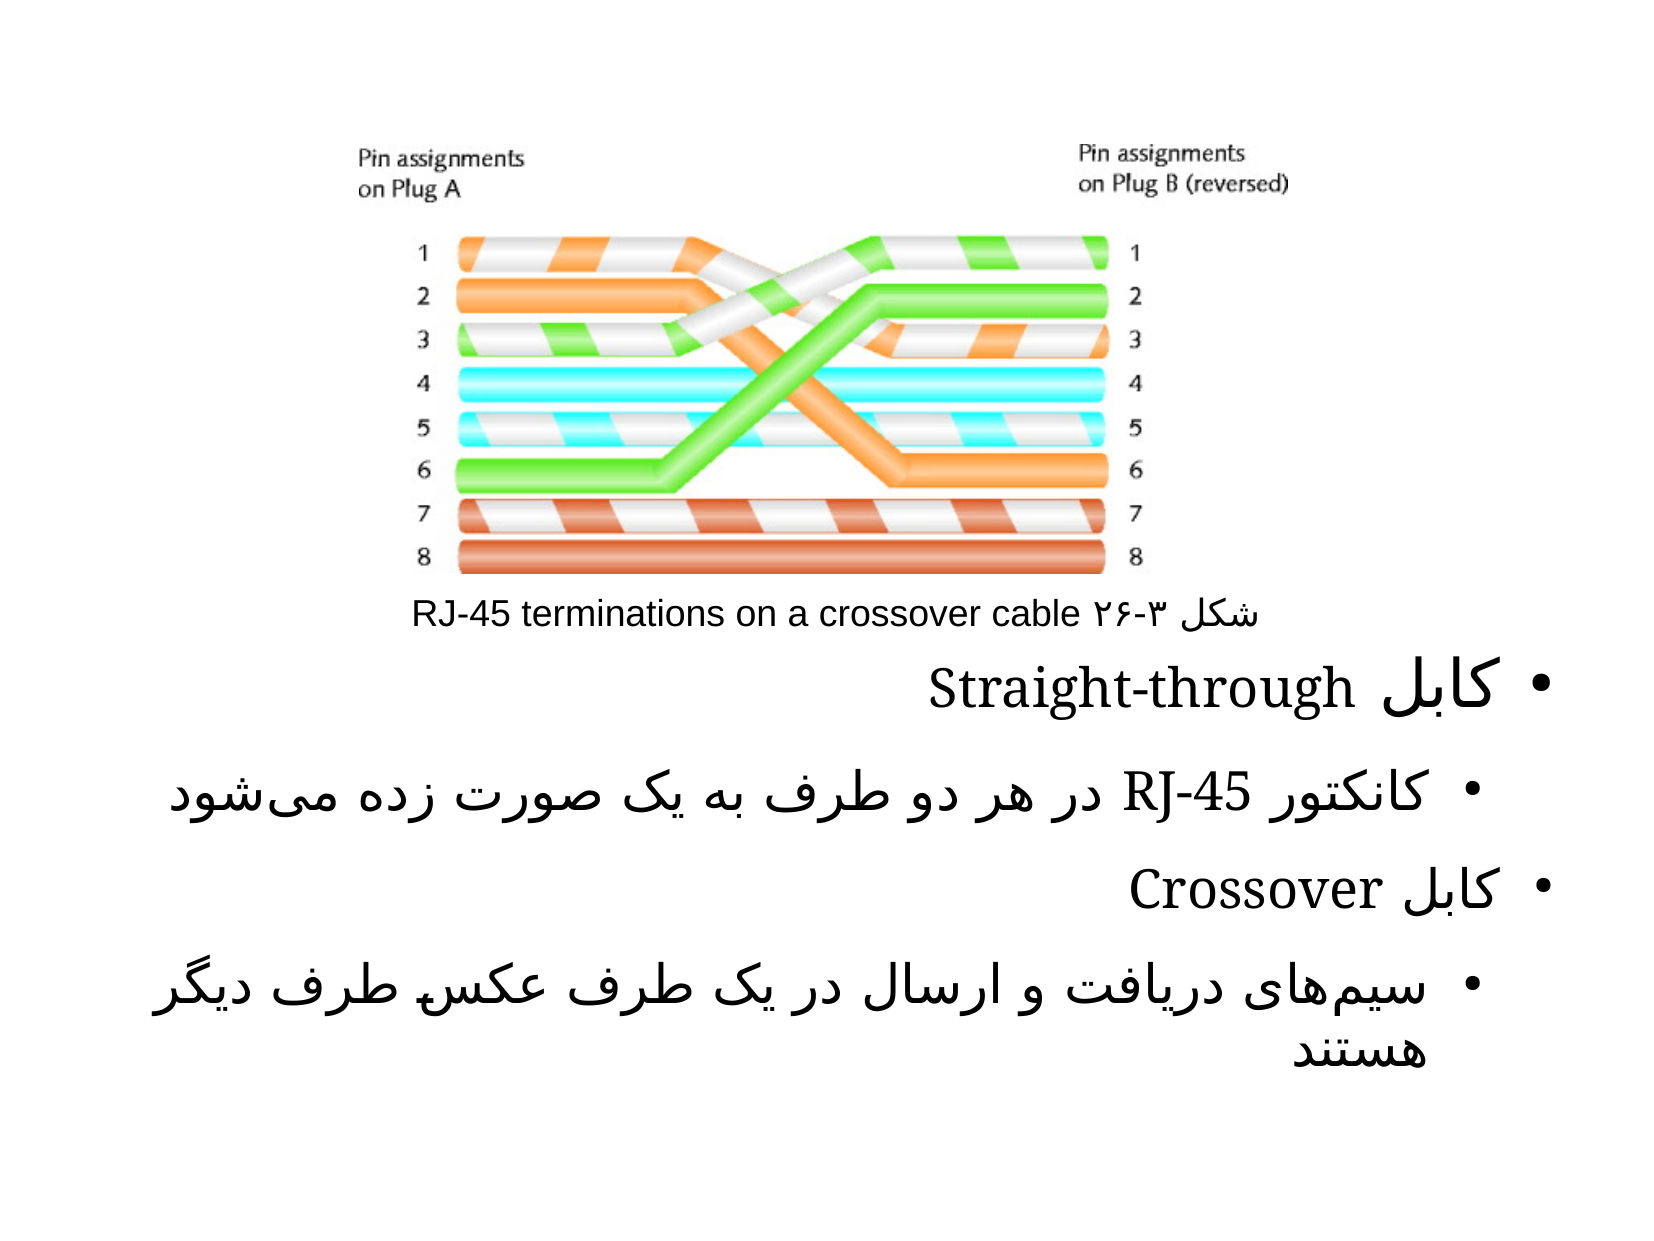

شکل ۳-۲۶ RJ-45 terminations on a crossover cable
# کابل Straight-through
کانکتور RJ-45 در هر دو طرف به یک صورت زده می‌شود
کابل Crossover
سیم‌های دریافت و ارسال در یک طرف عکس طرف دیگر هستند